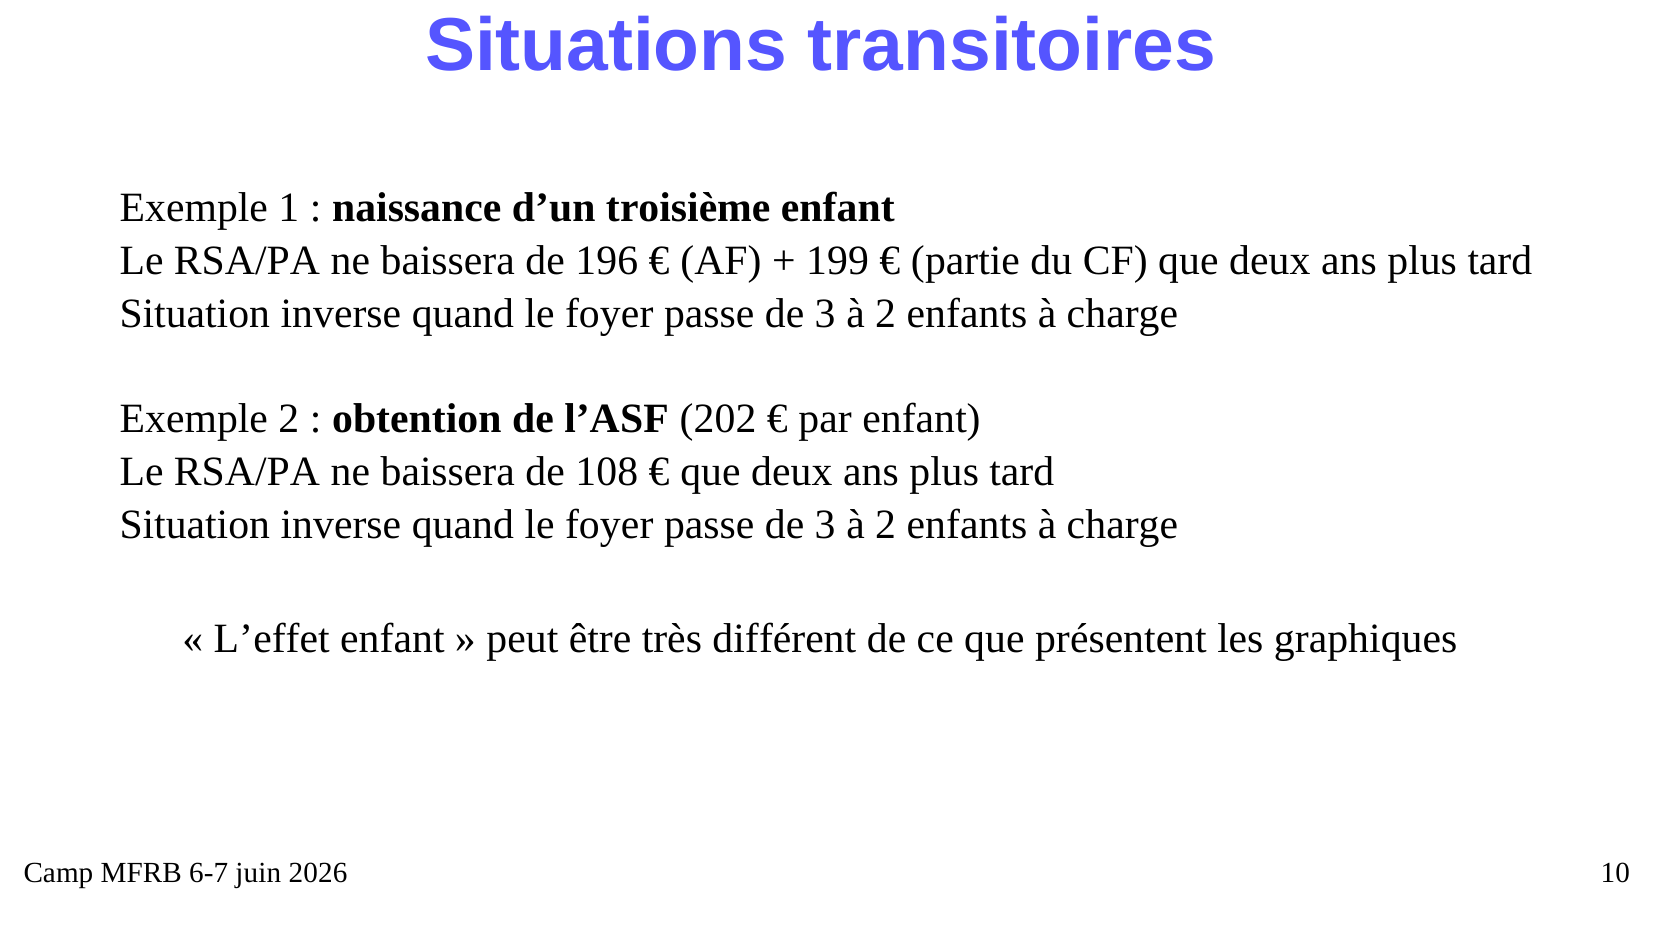

# Situations transitoires
Exemple 1 : naissance d’un troisième enfant
Le RSA/PA ne baissera de 196 € (AF) + 199 € (partie du CF) que deux ans plus tard
Situation inverse quand le foyer passe de 3 à 2 enfants à charge
Exemple 2 : obtention de l’ASF (202 € par enfant)
Le RSA/PA ne baissera de 108 € que deux ans plus tard
Situation inverse quand le foyer passe de 3 à 2 enfants à charge
« L’effet enfant » peut être très différent de ce que présentent les graphiques
Camp MFRB 6-7 juin 2026
10